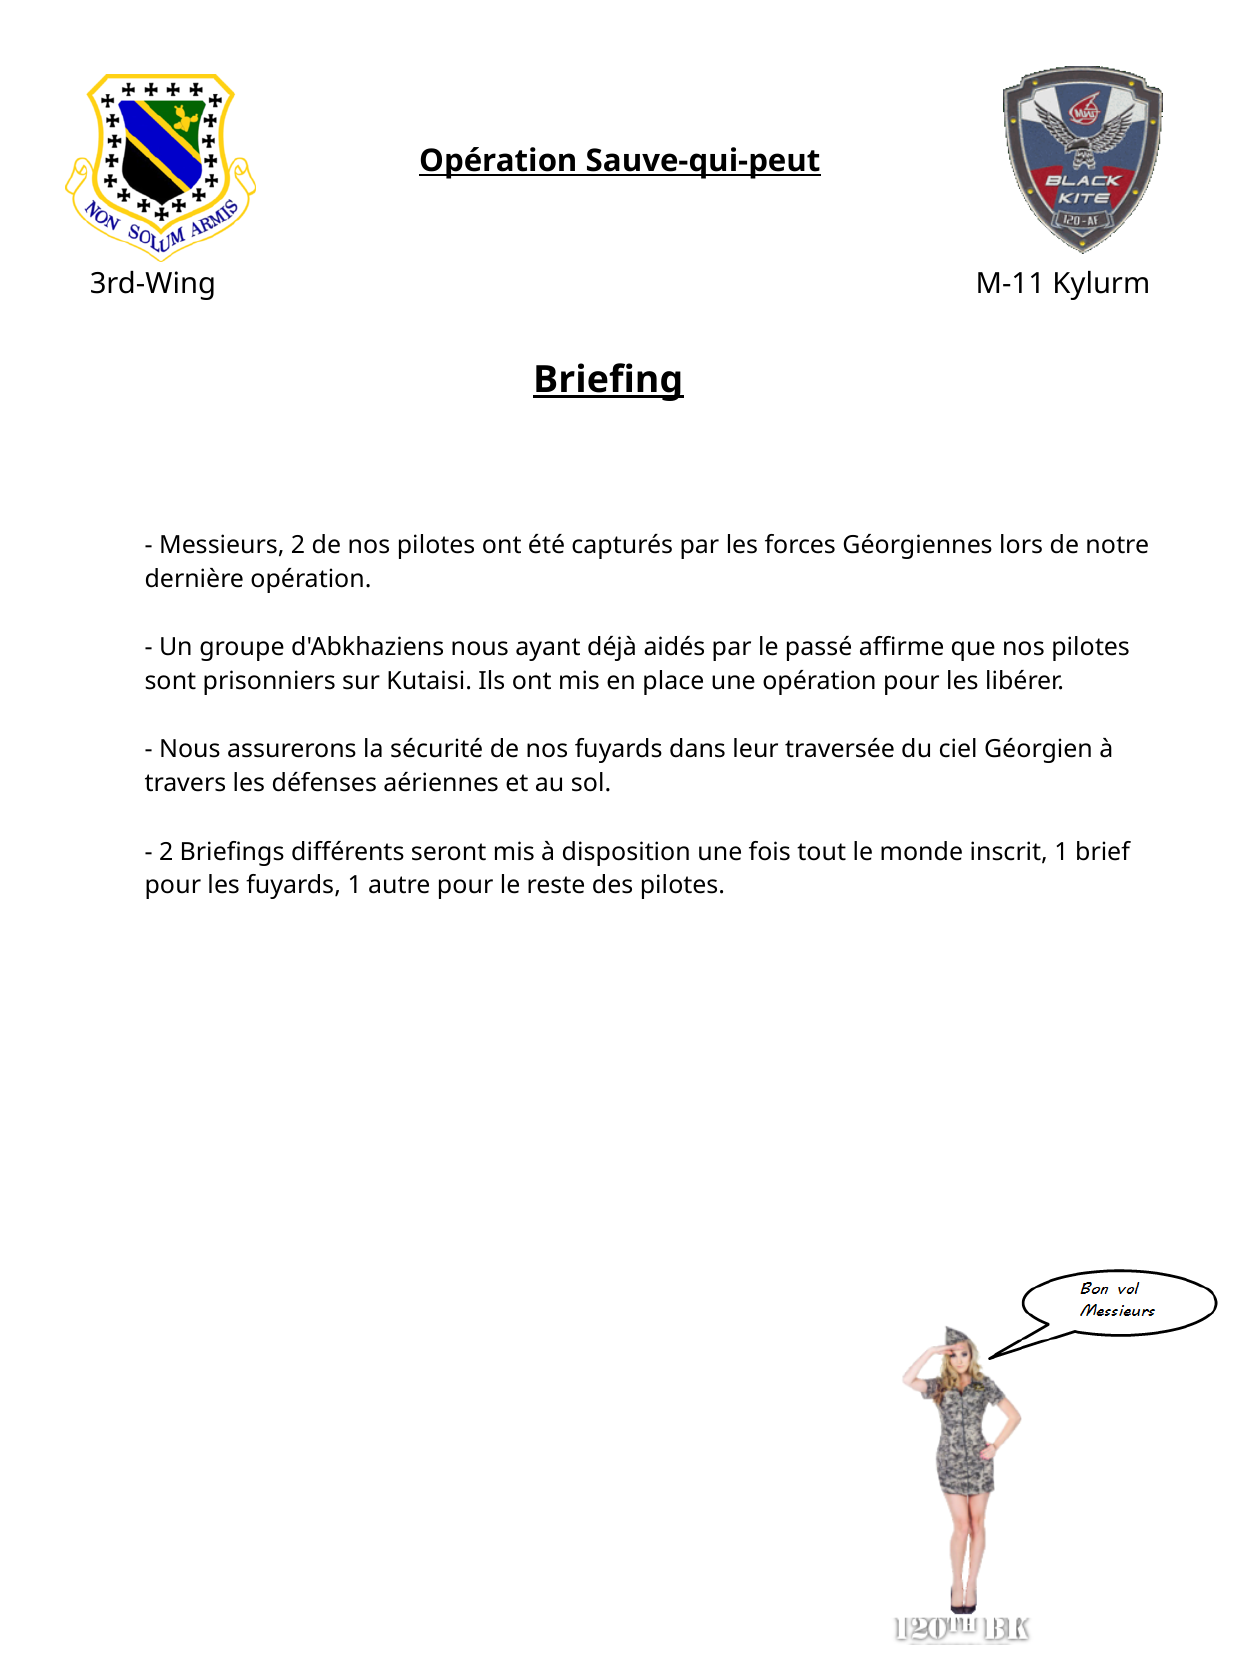

# Opération Sauve-qui-peut 3rd-Wing											M-11 Kylurm
Briefing
- Messieurs, 2 de nos pilotes ont été capturés par les forces Géorgiennes lors de notre dernière opération.
- Un groupe d'Abkhaziens nous ayant déjà aidés par le passé affirme que nos pilotes sont prisonniers sur Kutaisi. Ils ont mis en place une opération pour les libérer.
- Nous assurerons la sécurité de nos fuyards dans leur traversée du ciel Géorgien à travers les défenses aériennes et au sol.
- 2 Briefings différents seront mis à disposition une fois tout le monde inscrit, 1 brief pour les fuyards, 1 autre pour le reste des pilotes.